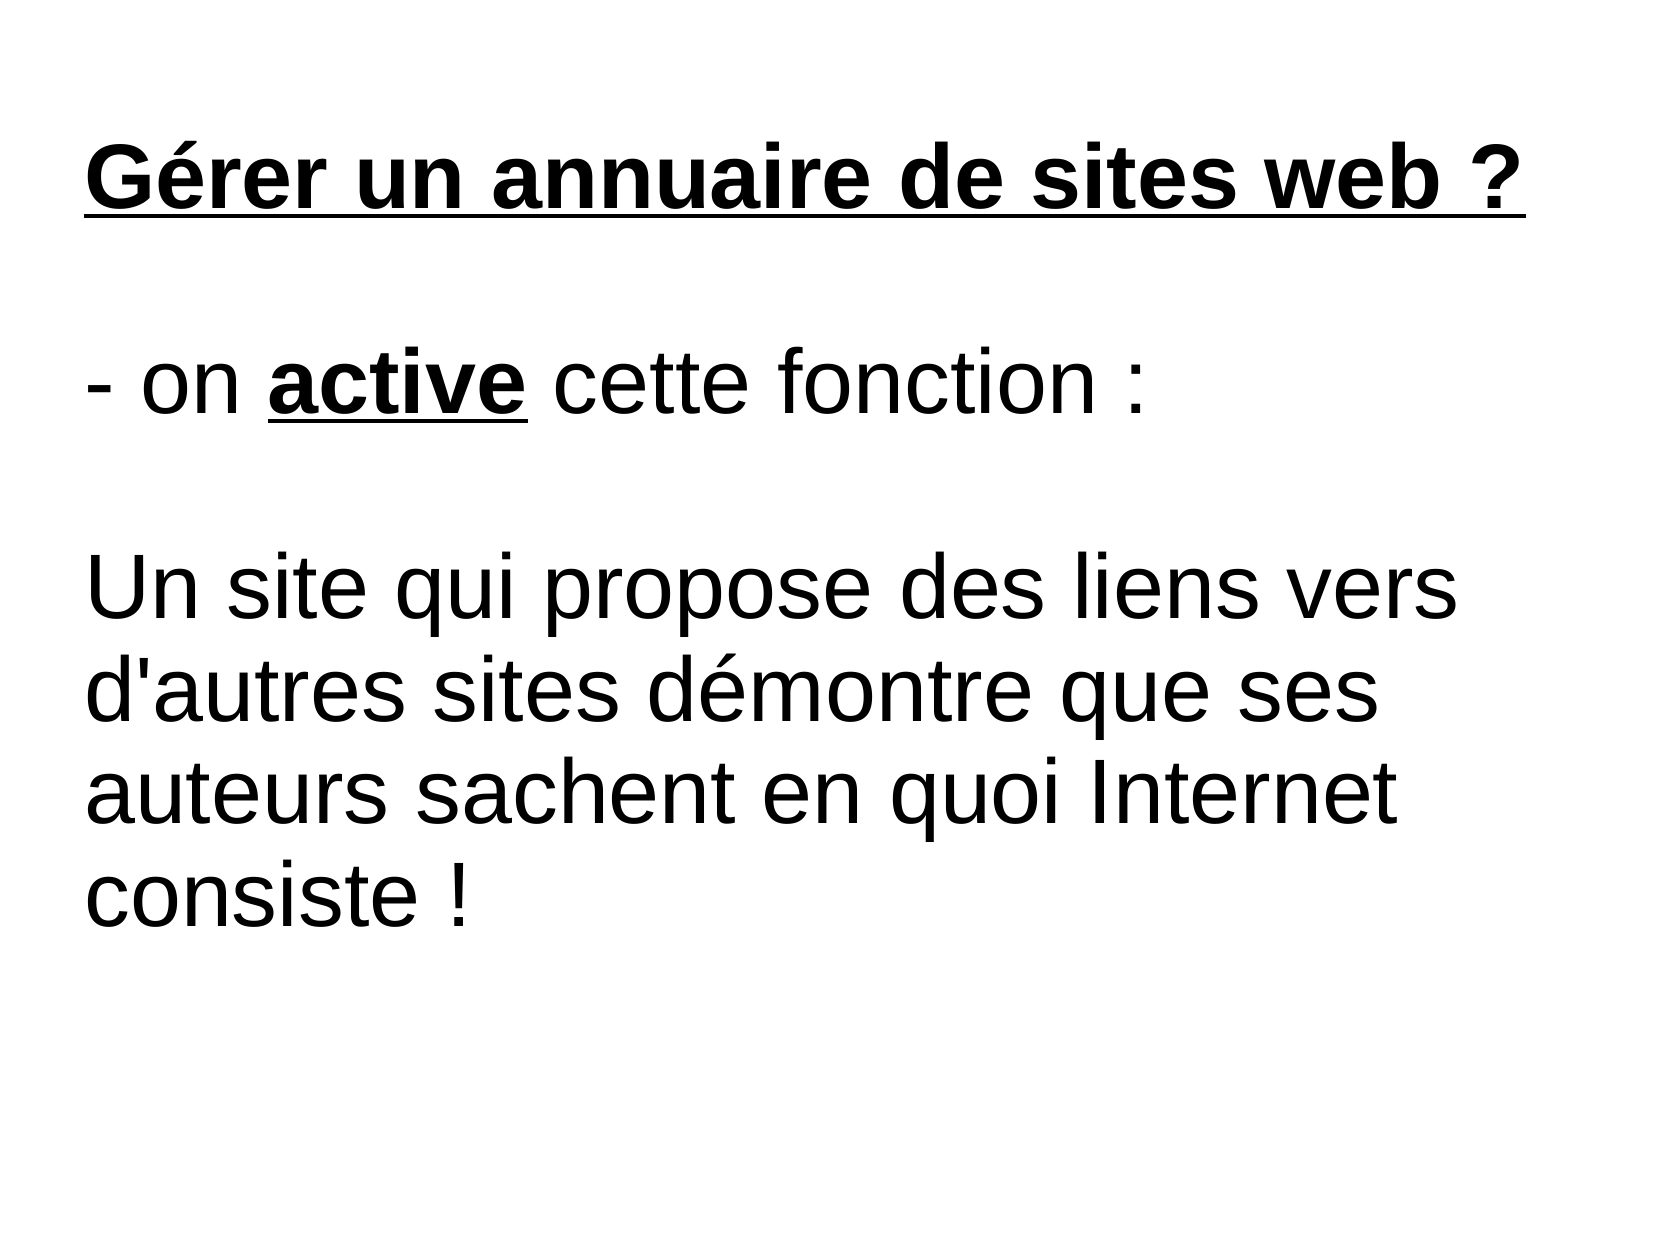

Gérer un annuaire de sites web ?
- on active cette fonction :
Un site qui propose des liens vers d'autres sites démontre que ses auteurs sachent en quoi Internet consiste !